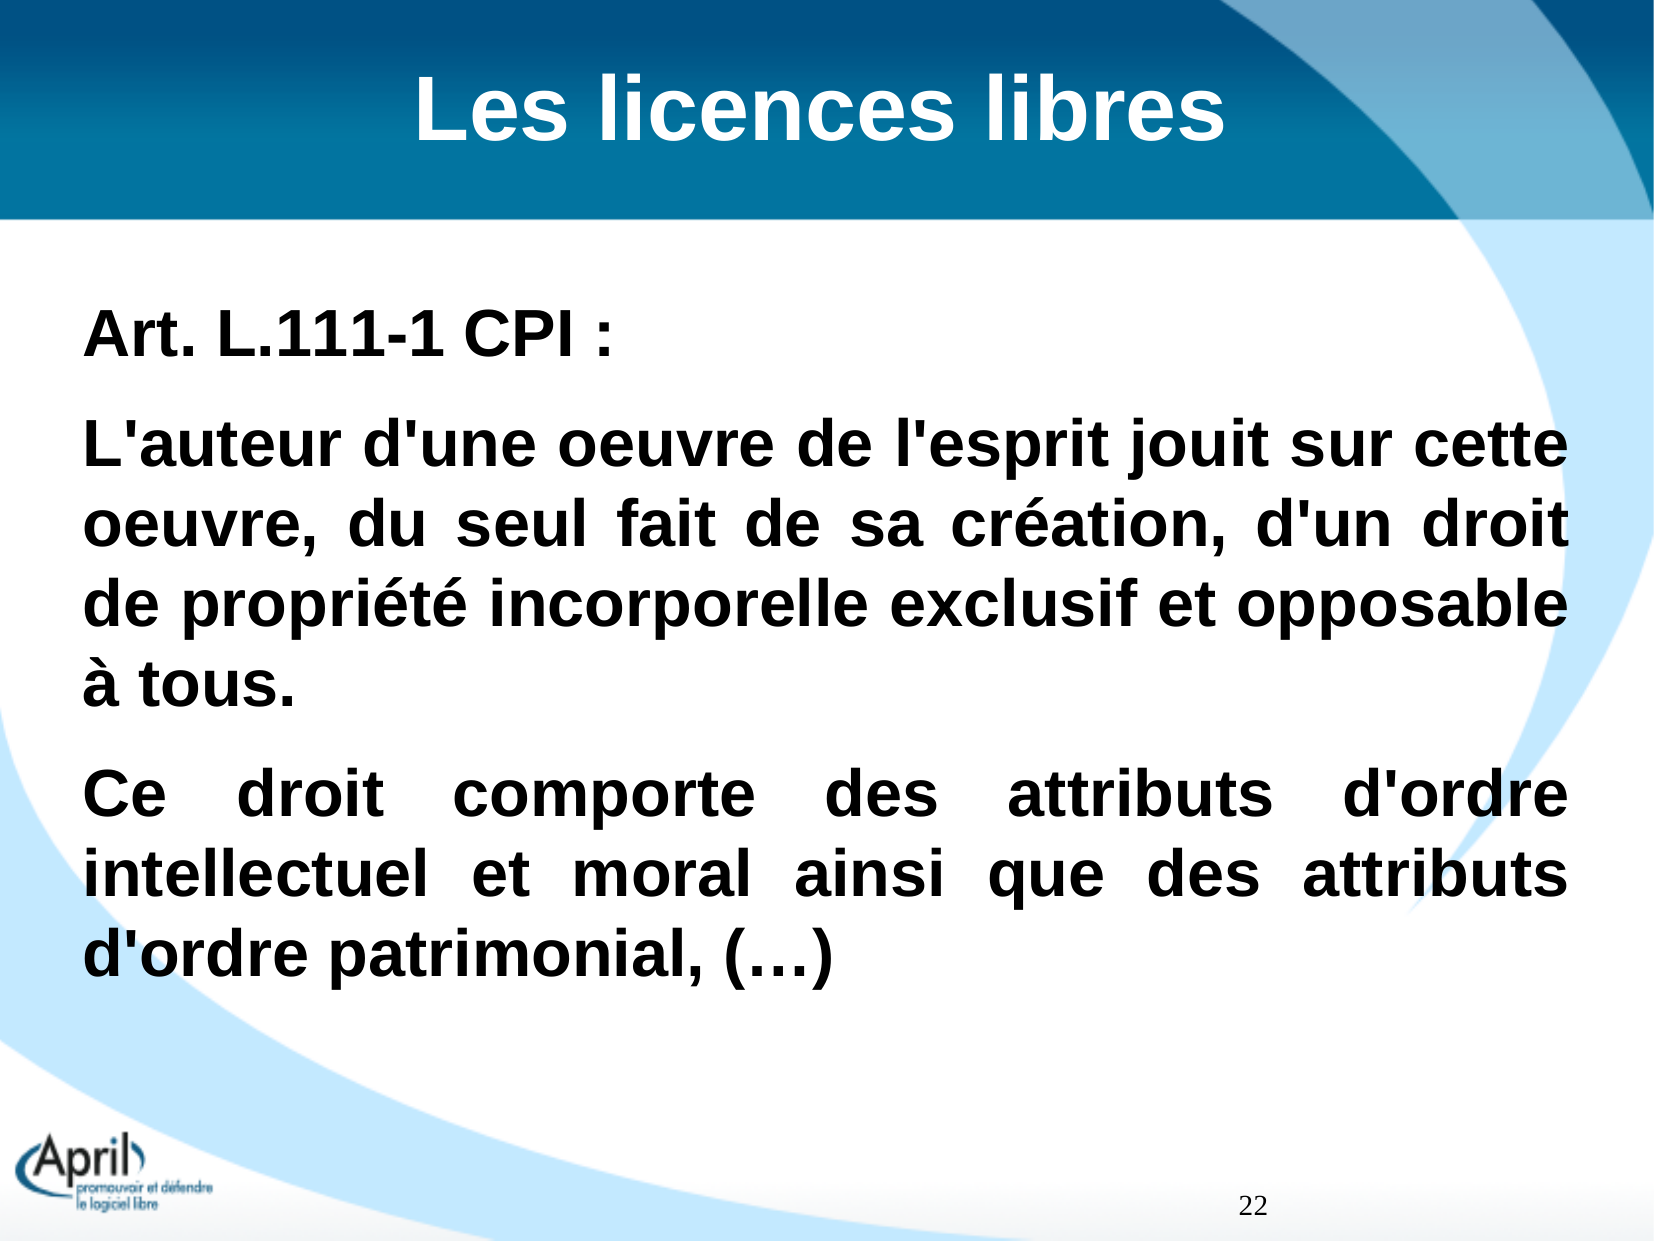

# Les licences libres
Art. L.111-1 CPI :
L'auteur d'une oeuvre de l'esprit jouit sur cette oeuvre, du seul fait de sa création, d'un droit de propriété incorporelle exclusif et opposable à tous.
Ce droit comporte des attributs d'ordre intellectuel et moral ainsi que des attributs d'ordre patrimonial, (…)